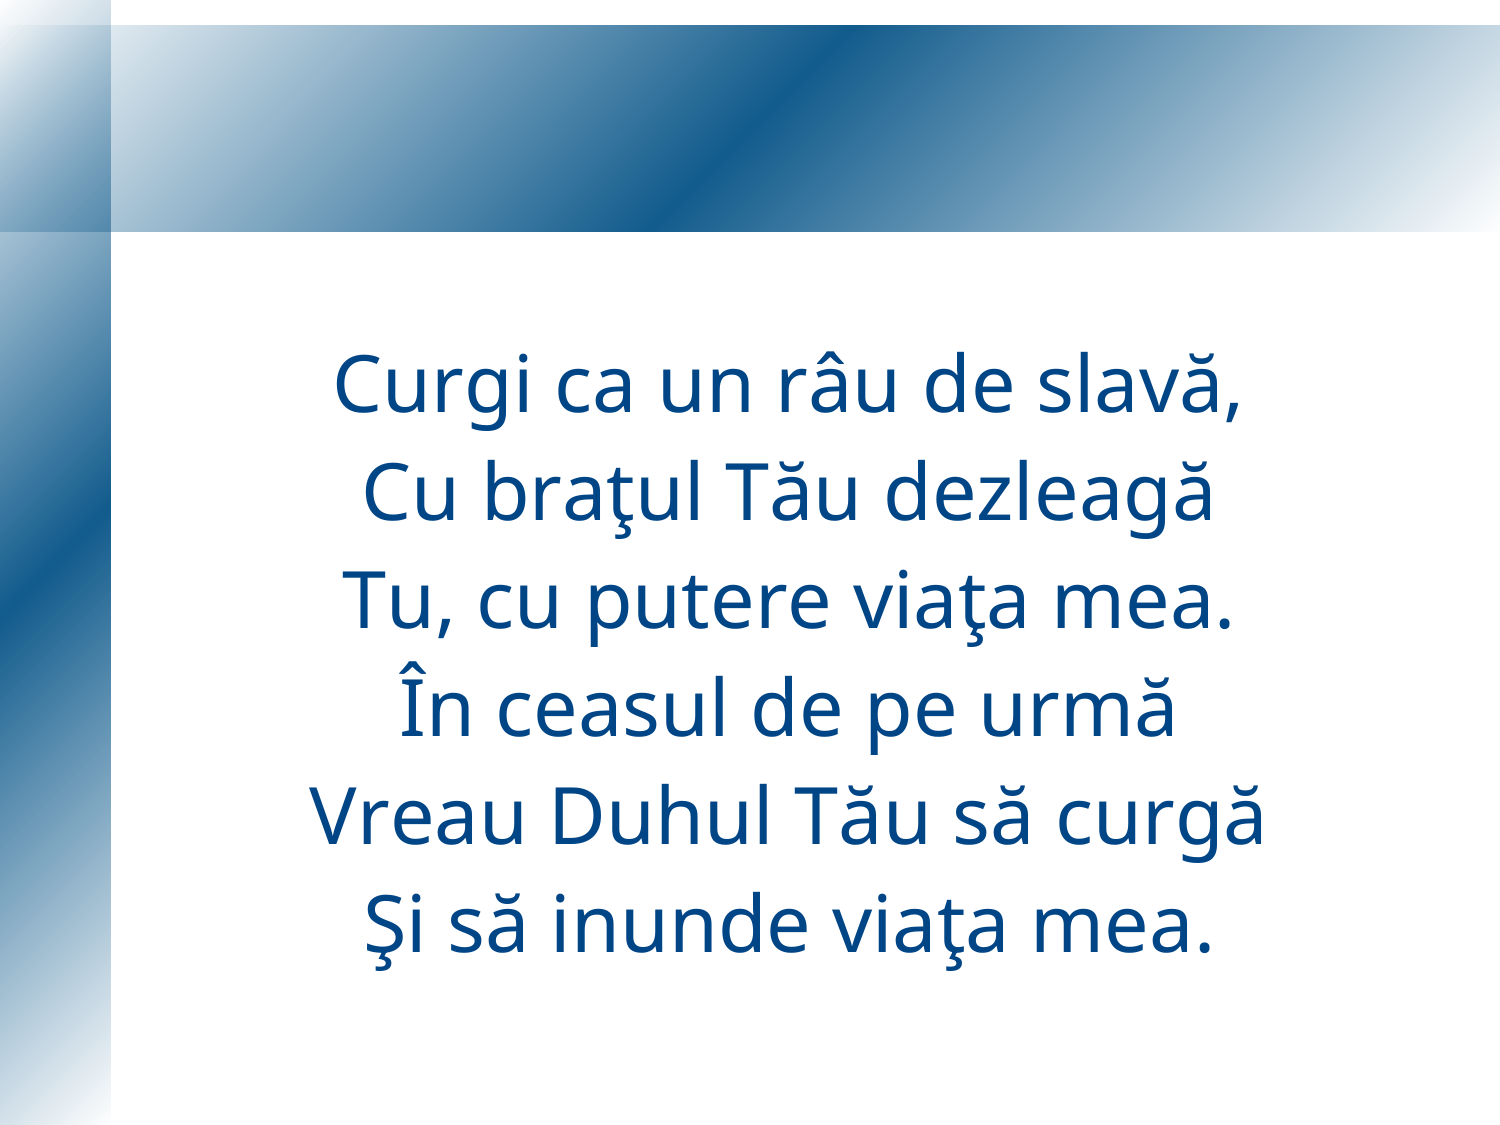

# Curgi ca un râu de slavă, Cu braţul Tău dezleagă Tu, cu putere viaţa mea. În ceasul de pe urmă Vreau Duhul Tău să curgă Şi să inunde viaţa mea.